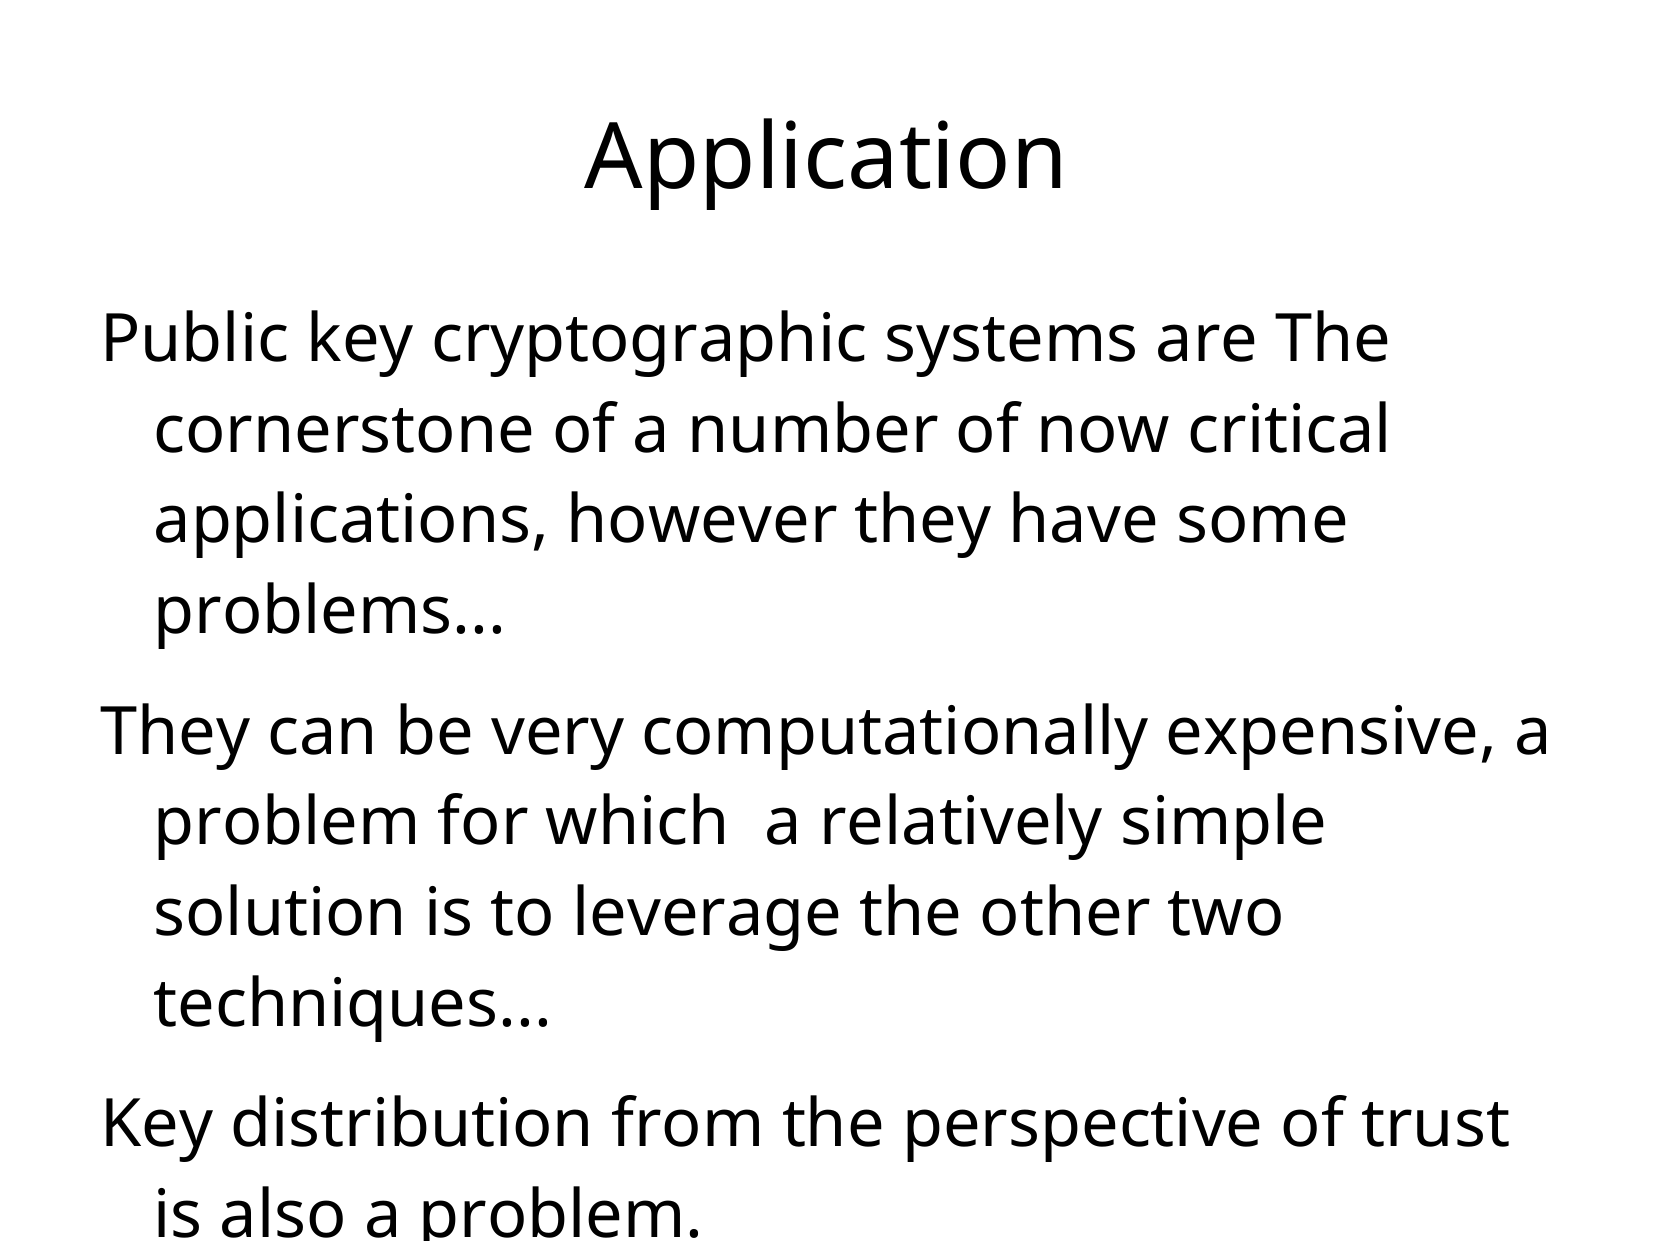

# Application
Public key cryptographic systems are The cornerstone of a number of now critical applications, however they have some problems...
They can be very computationally expensive, a problem for which a relatively simple solution is to leverage the other two techniques...
Key distribution from the perspective of trust is also a problem.